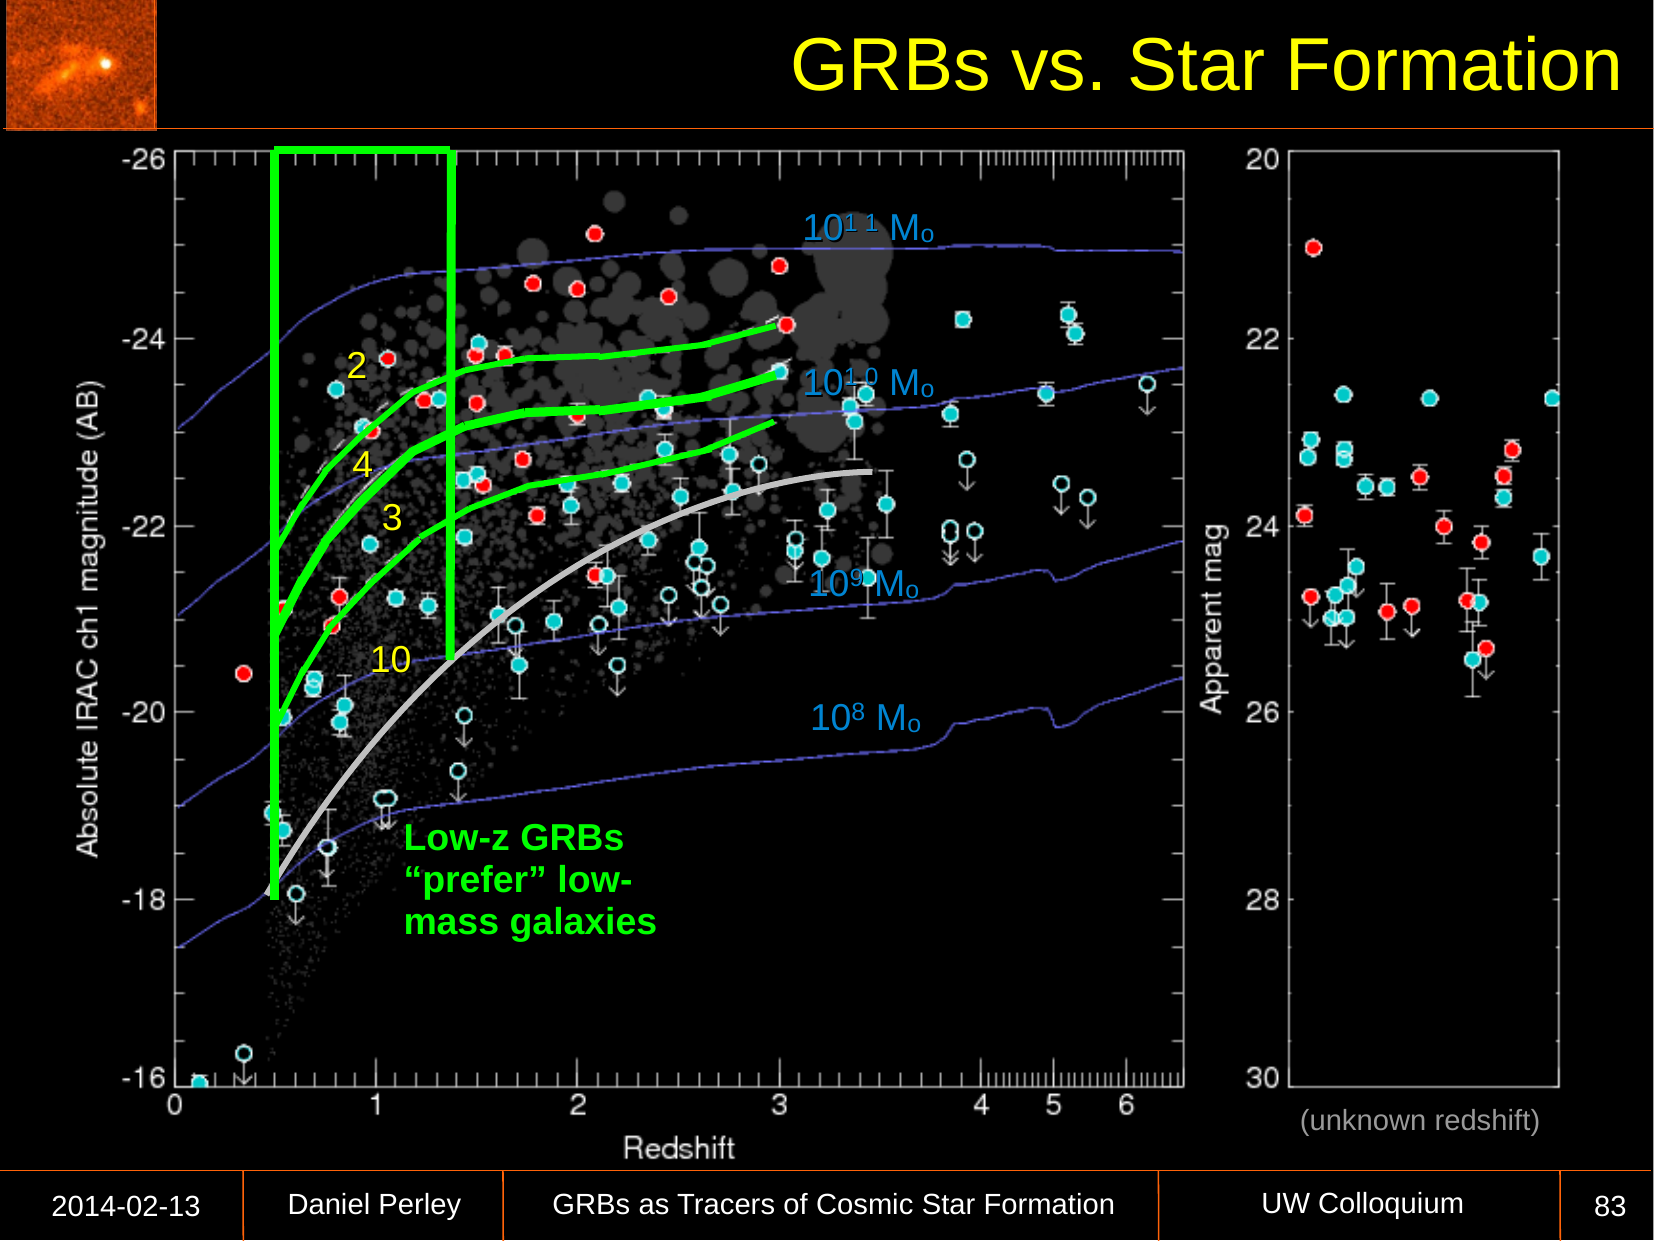

# GRBs vs. Star Formation
101 1 Mo
2
101 0 Mo
4
3
109 Mo
10
108 Mo
Low-z GRBs “prefer” low-mass galaxies
(unknown redshift)
2014-02-13
83